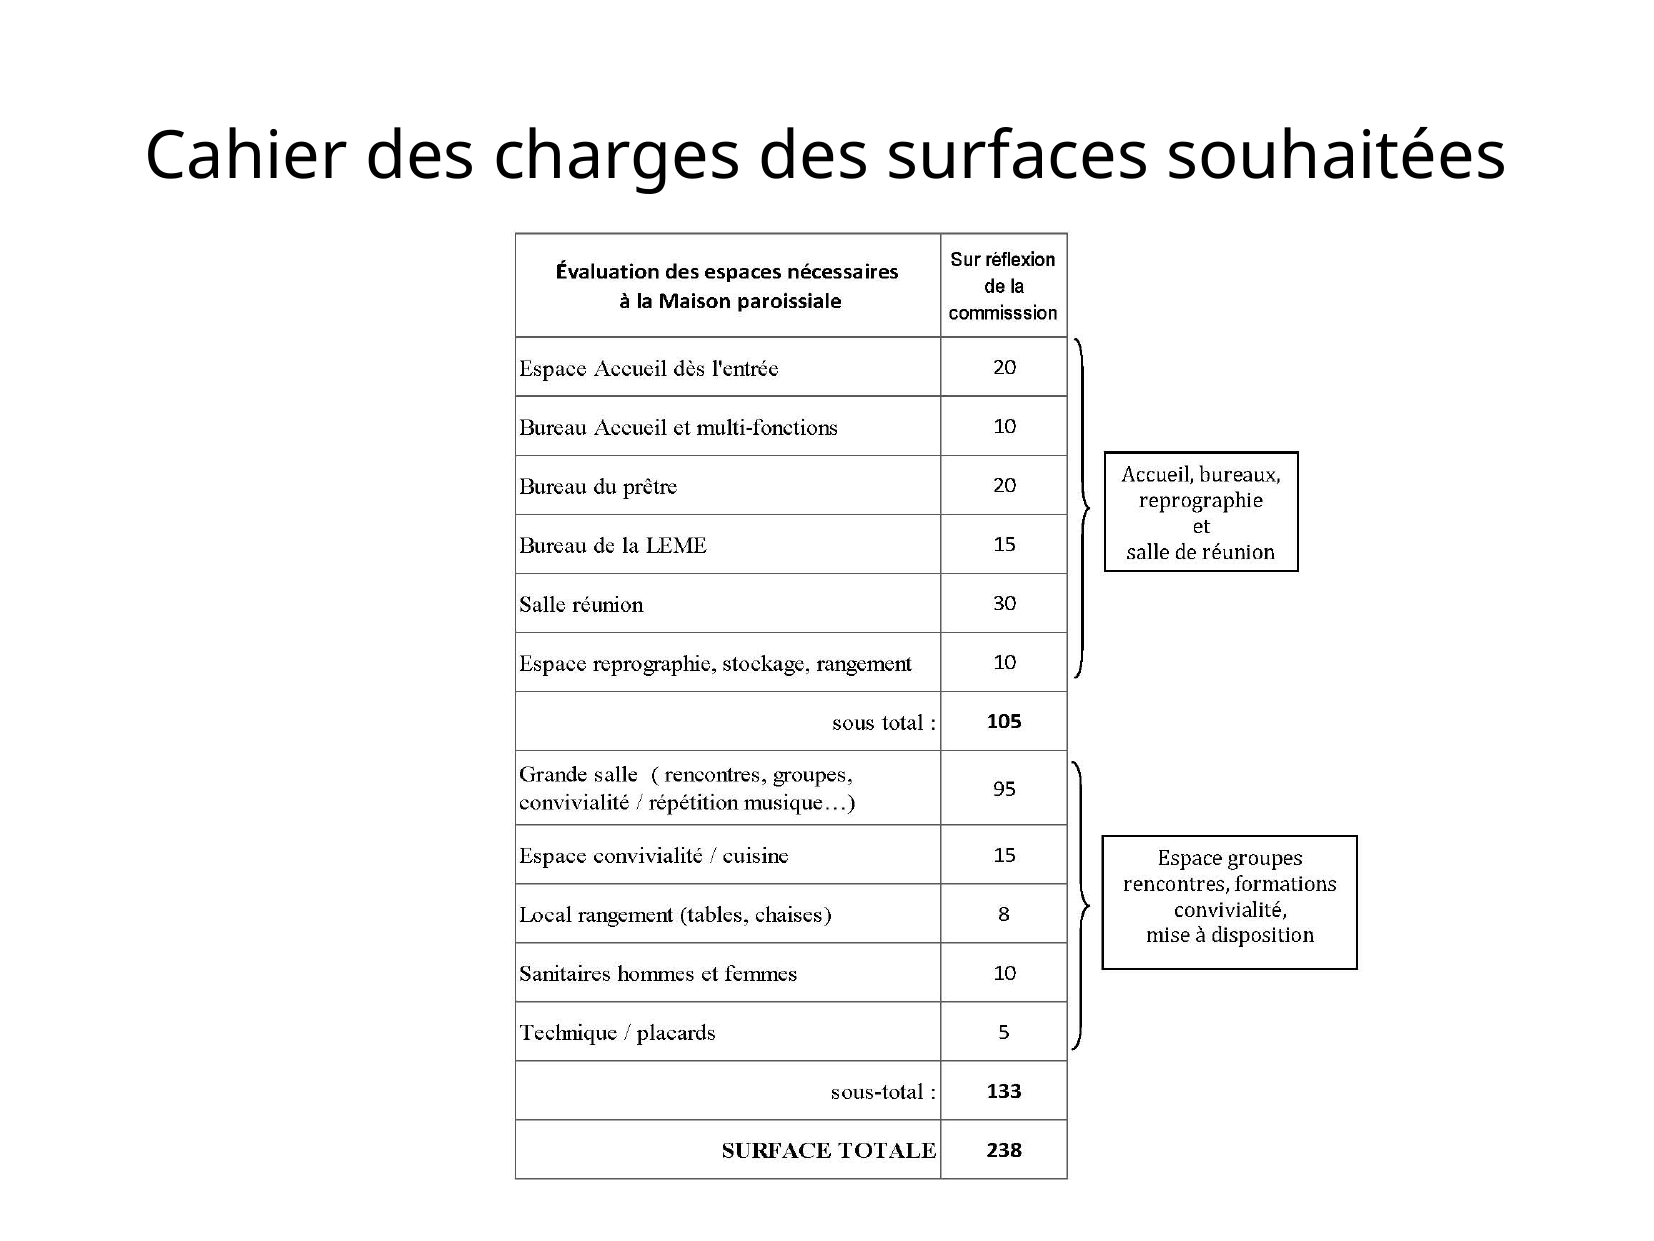

# Cahier des charges des surfaces souhaitées